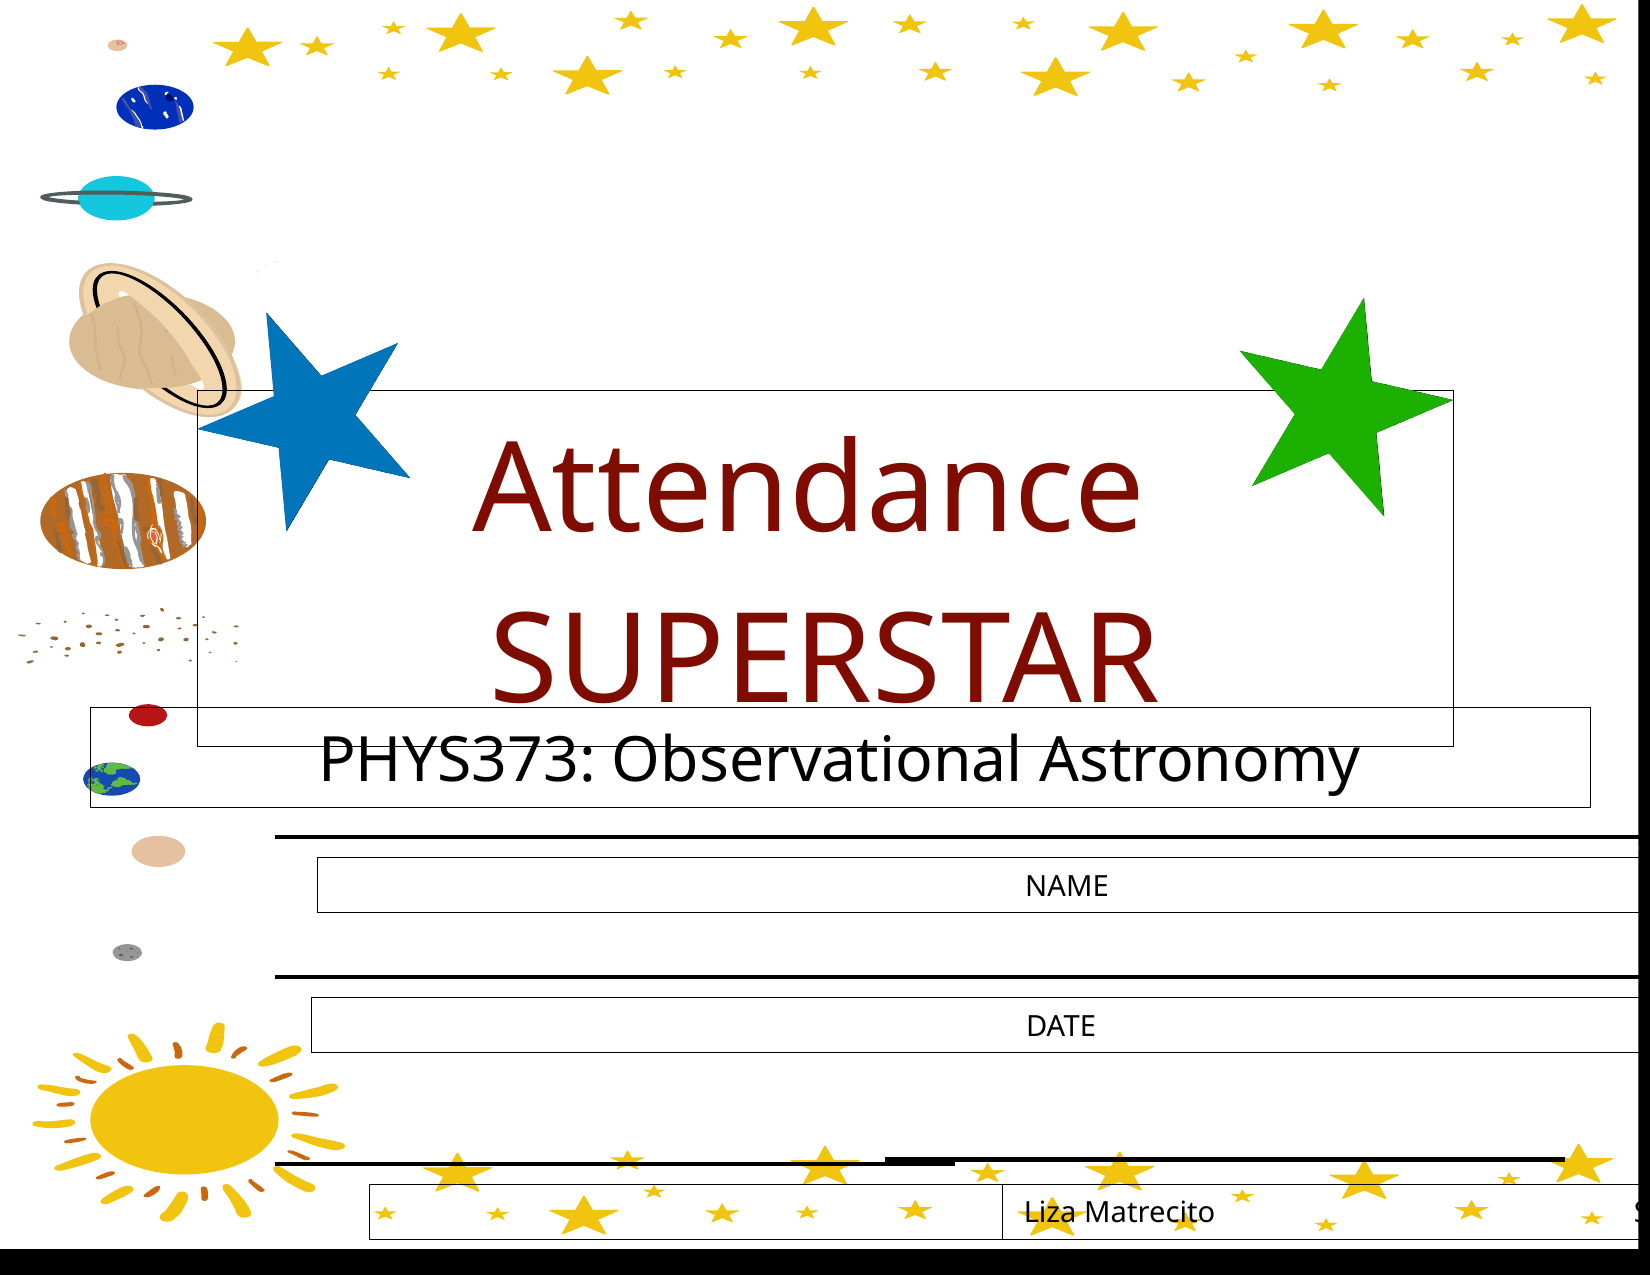

Attendance
SUPERSTAR
PHYS373: Observational Astronomy
NAME
DATE
Liza Matrecito
Sara Rosborough